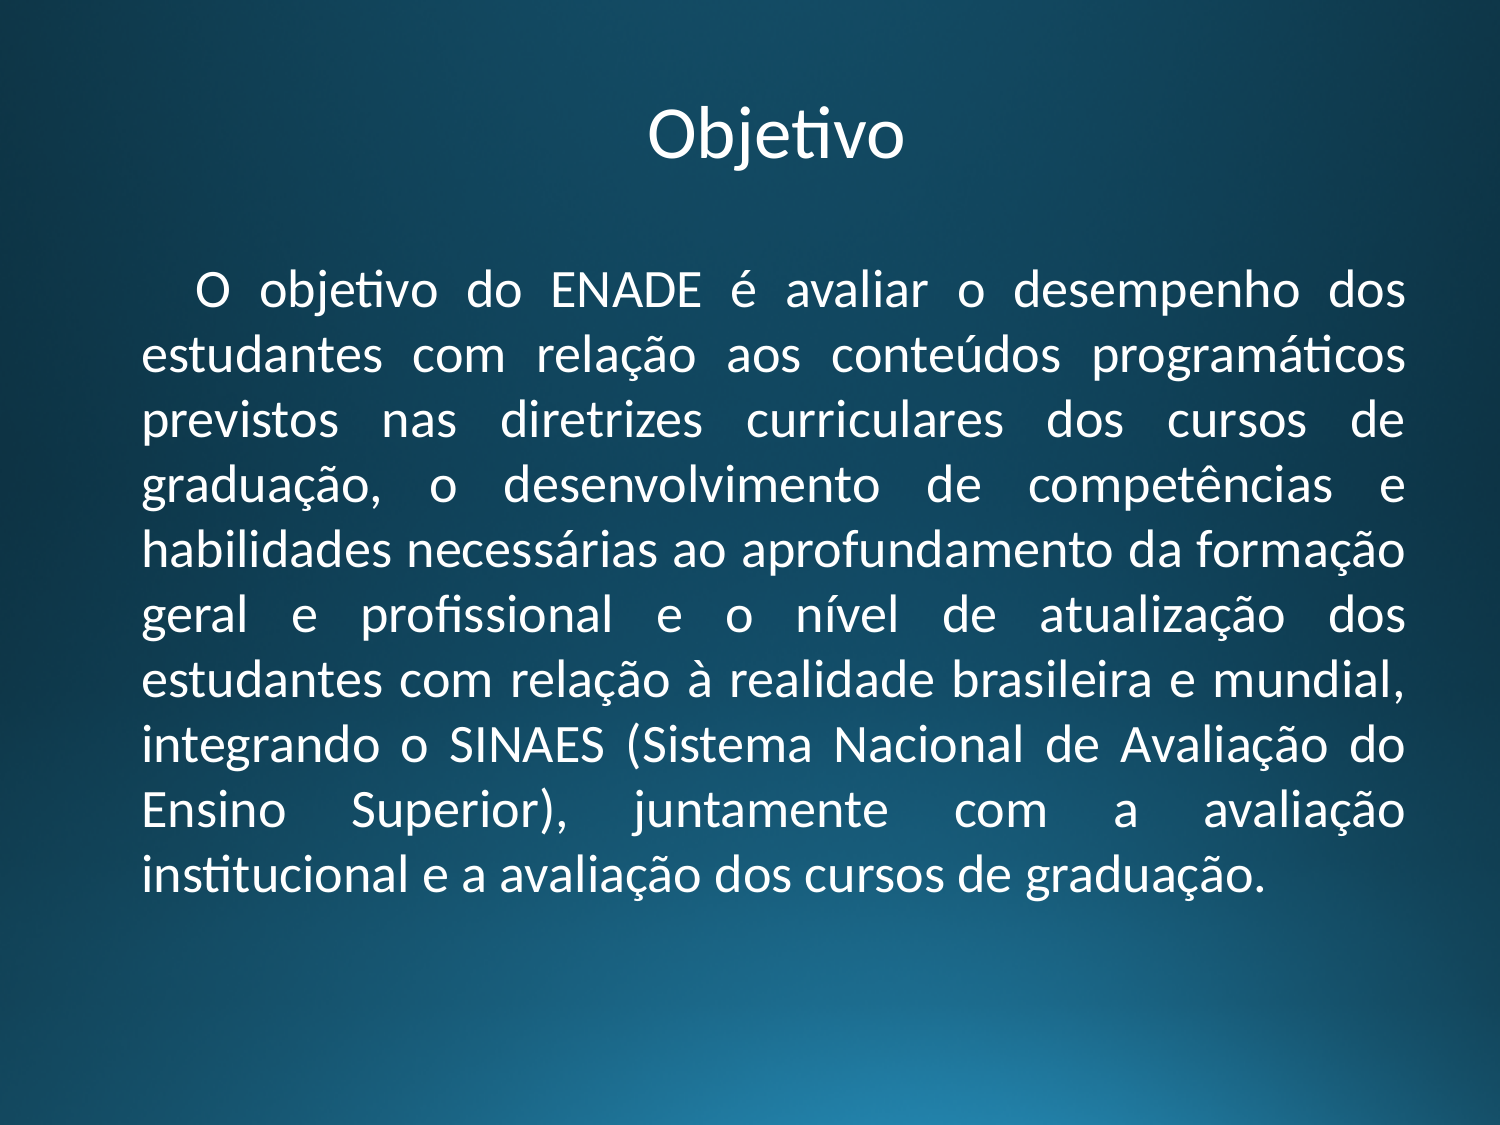

Objetivo
 O objetivo do ENADE é avaliar o desempenho dos estudantes com relação aos conteúdos programáticos previstos nas diretrizes curriculares dos cursos de graduação, o desenvolvimento de competências e habilidades necessárias ao aprofundamento da formação geral e profissional e o nível de atualização dos estudantes com relação à realidade brasileira e mundial, integrando o SINAES (Sistema Nacional de Avaliação do Ensino Superior), juntamente com a avaliação institucional e a avaliação dos cursos de graduação.